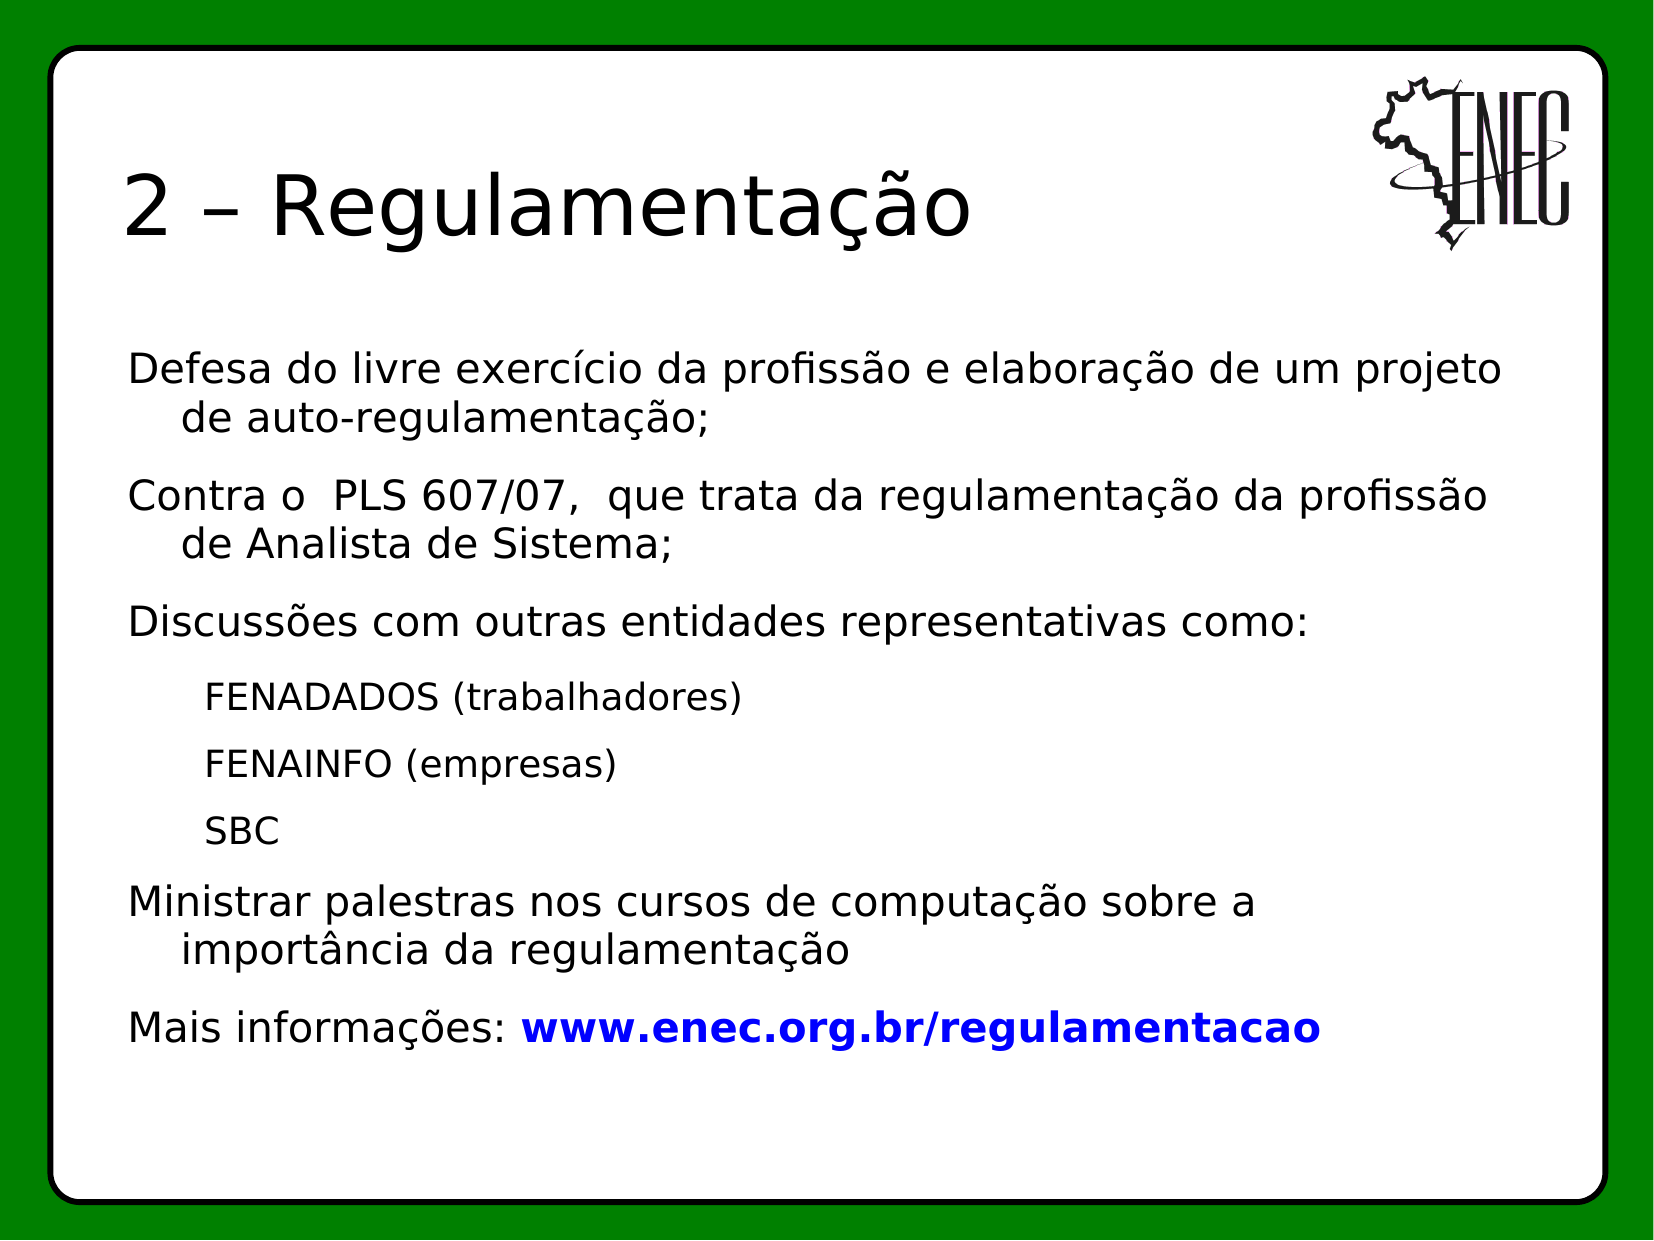

# 2 – Regulamentação
Defesa do livre exercício da profissão e elaboração de um projeto de auto-regulamentação;
Contra o PLS 607/07, que trata da regulamentação da profissão de Analista de Sistema;
Discussões com outras entidades representativas como:
FENADADOS (trabalhadores)
FENAINFO (empresas)
SBC
Ministrar palestras nos cursos de computação sobre a importância da regulamentação
Mais informações: www.enec.org.br/regulamentacao